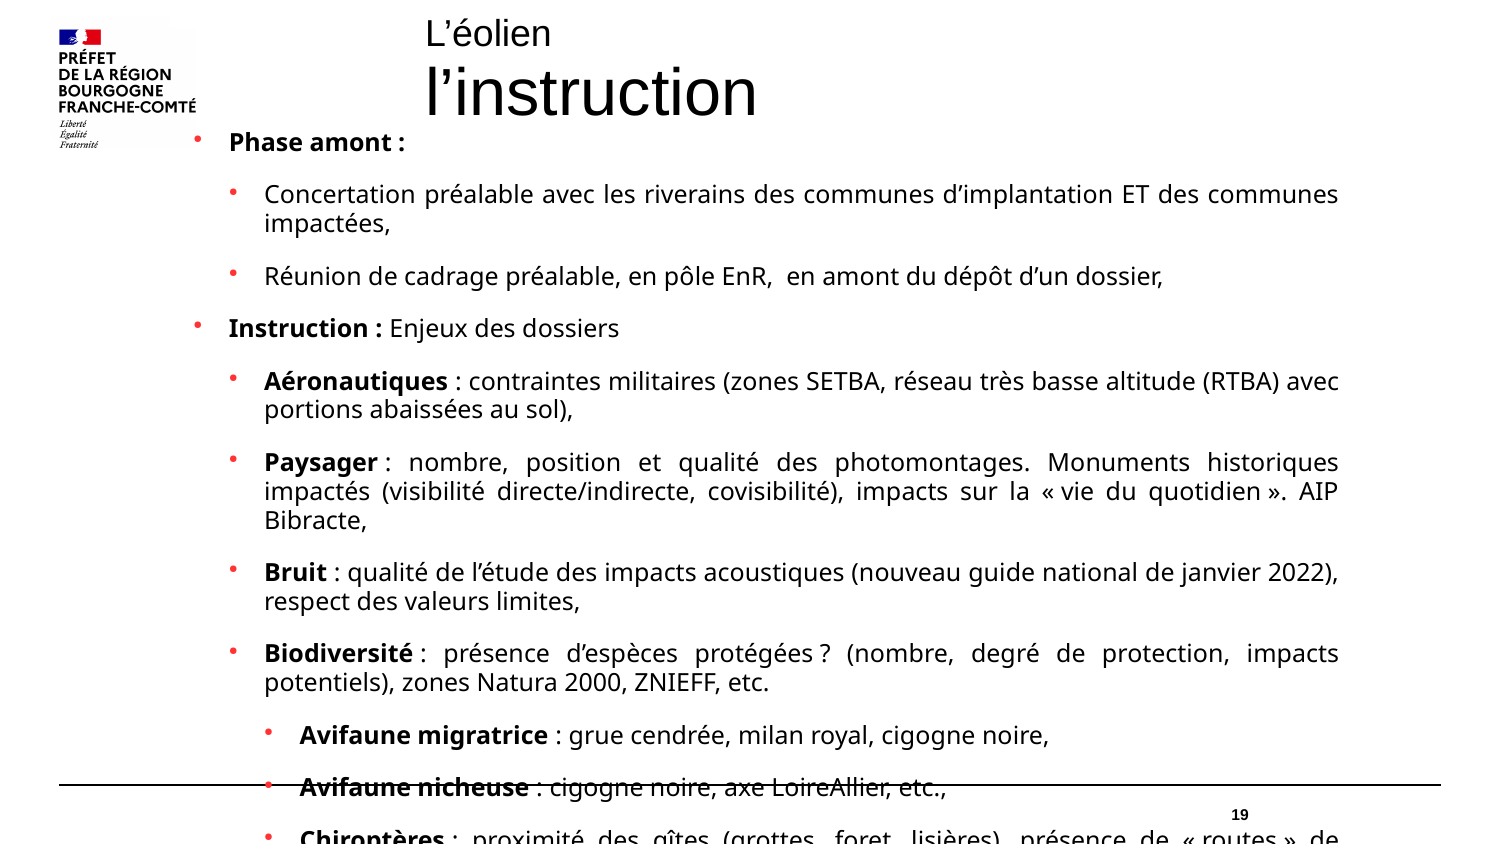

# L’éolien l’instruction
Phase amont :
Concertation préalable avec les riverains des communes d’implantation ET des communes impactées,
Réunion de cadrage préalable, en pôle EnR, en amont du dépôt d’un dossier,
Instruction : Enjeux des dossiers
Aéronautiques : contraintes militaires (zones SETBA, réseau très basse altitude (RTBA) avec portions abaissées au sol),
Paysager : nombre, position et qualité des photomontages. Monuments historiques impactés (visibilité directe/indirecte, covisibilité), impacts sur la « vie du quotidien ». AIP Bibracte,
Bruit : qualité de l’étude des impacts acoustiques (nouveau guide national de janvier 2022), respect des valeurs limites,
Biodiversité : présence d’espèces protégées ? (nombre, degré de protection, impacts potentiels), zones Natura 2000, ZNIEFF, etc.
Avifaune migratrice : grue cendrée, milan royal, cigogne noire,
Avifaune nicheuse : cigogne noire, axe LoireAllier, etc.,
Chiroptères : proximité des gîtes (grottes, foret, lisières), présence de « routes » de déplacement.
19